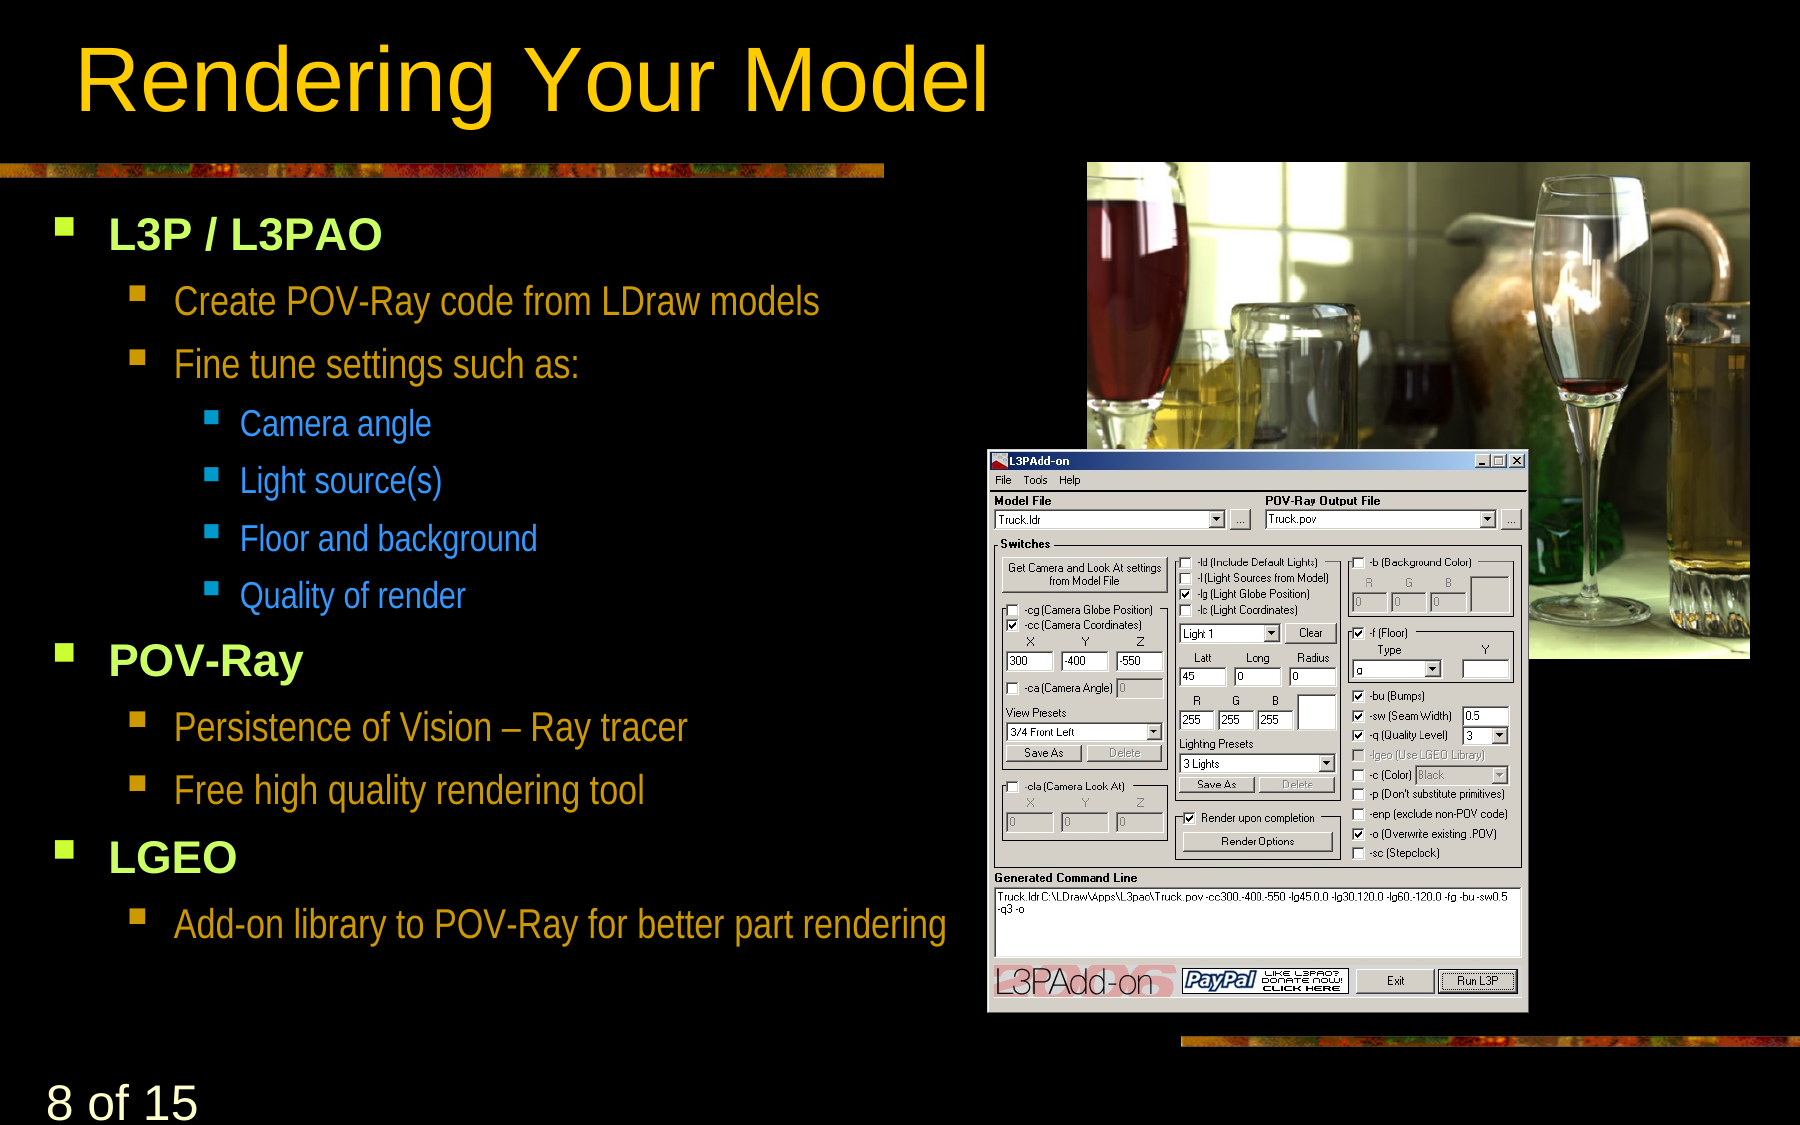

# Rendering Your Model
L3P / L3PAO
Create POV-Ray code from LDraw models
Fine tune settings such as:
Camera angle
Light source(s)
Floor and background
Quality of render
POV-Ray
Persistence of Vision – Ray tracer
Free high quality rendering tool
LGEO
Add-on library to POV-Ray for better part rendering